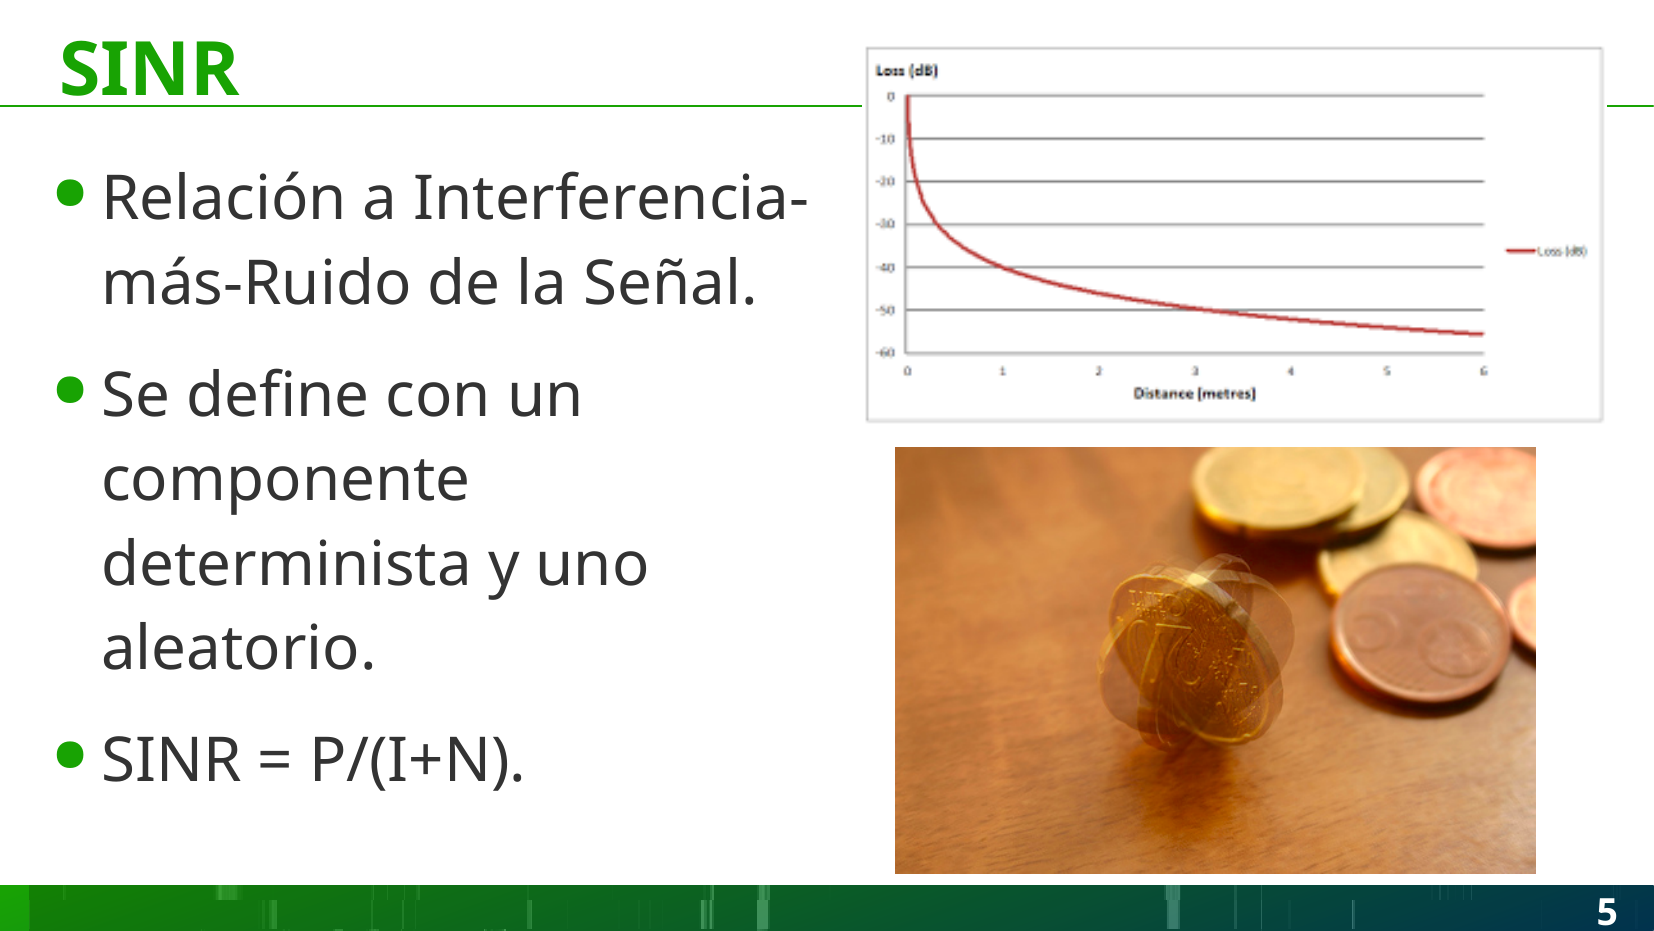

# SINR
Relación a Interferencia-más-Ruido de la Señal.
Se define con un componente determinista y uno aleatorio.
SINR = P/(I+N).
5